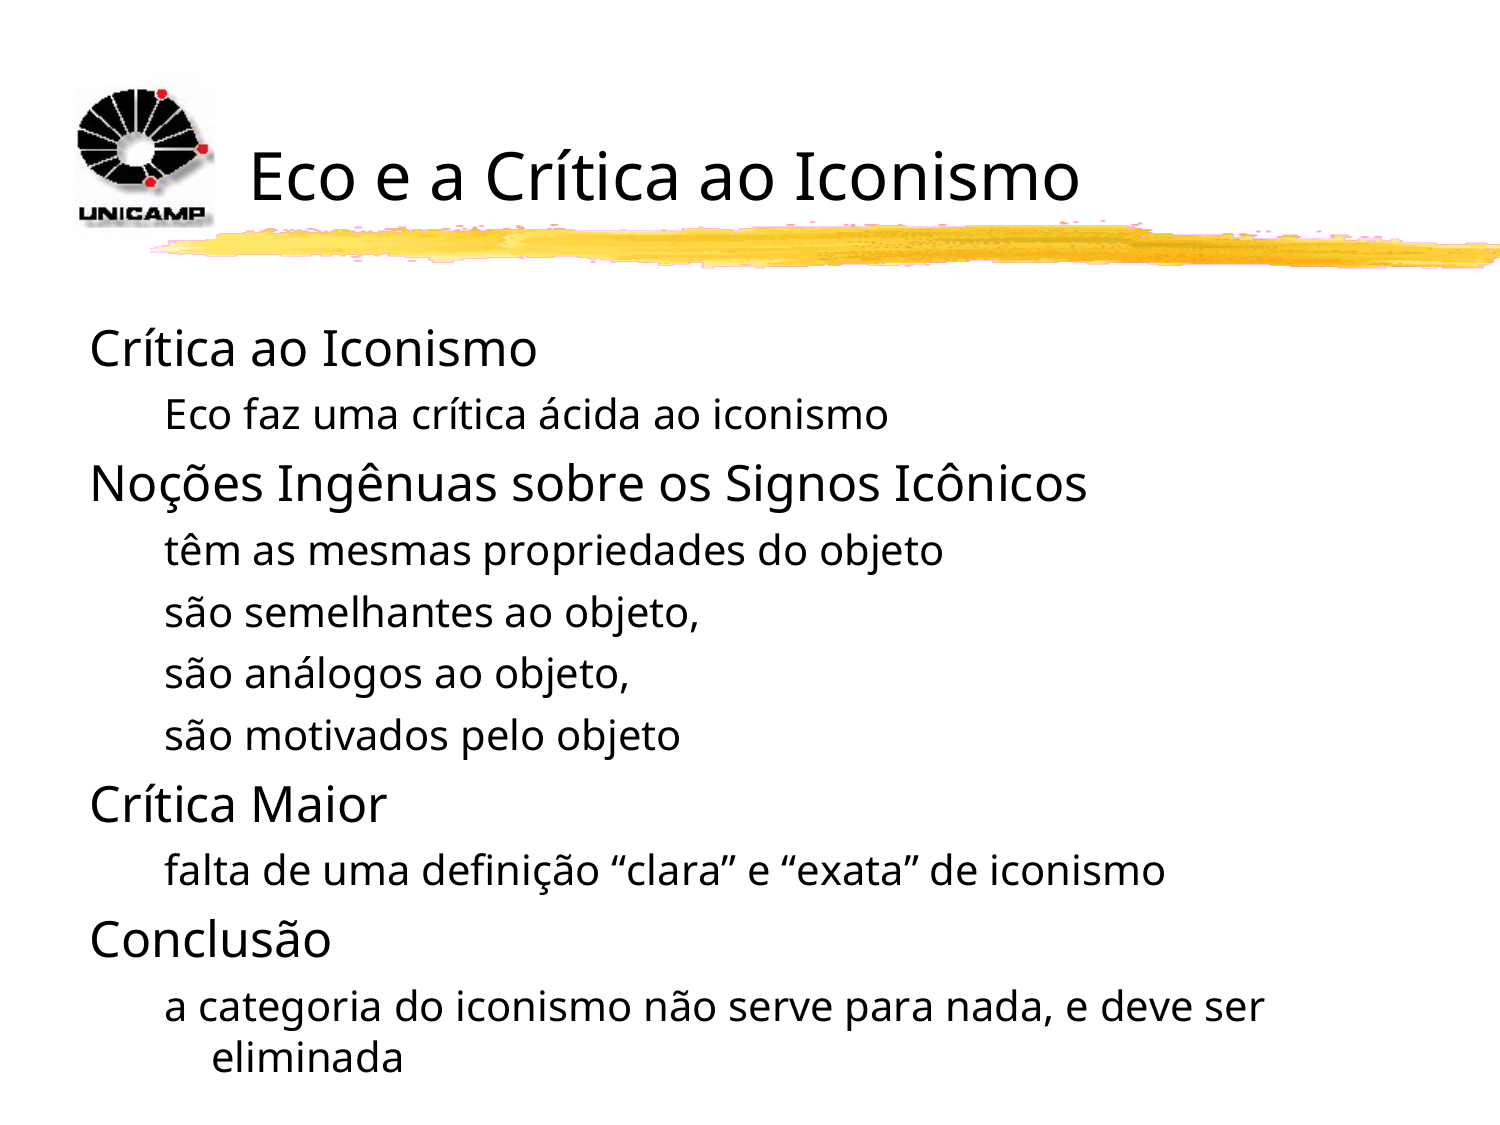

# Eco e a Crítica ao Iconismo
Crítica ao Iconismo
Eco faz uma crítica ácida ao iconismo
Noções Ingênuas sobre os Signos Icônicos
têm as mesmas propriedades do objeto
são semelhantes ao objeto,
são análogos ao objeto,
são motivados pelo objeto
Crítica Maior
falta de uma definição “clara” e “exata” de iconismo
Conclusão
a categoria do iconismo não serve para nada, e deve ser eliminada